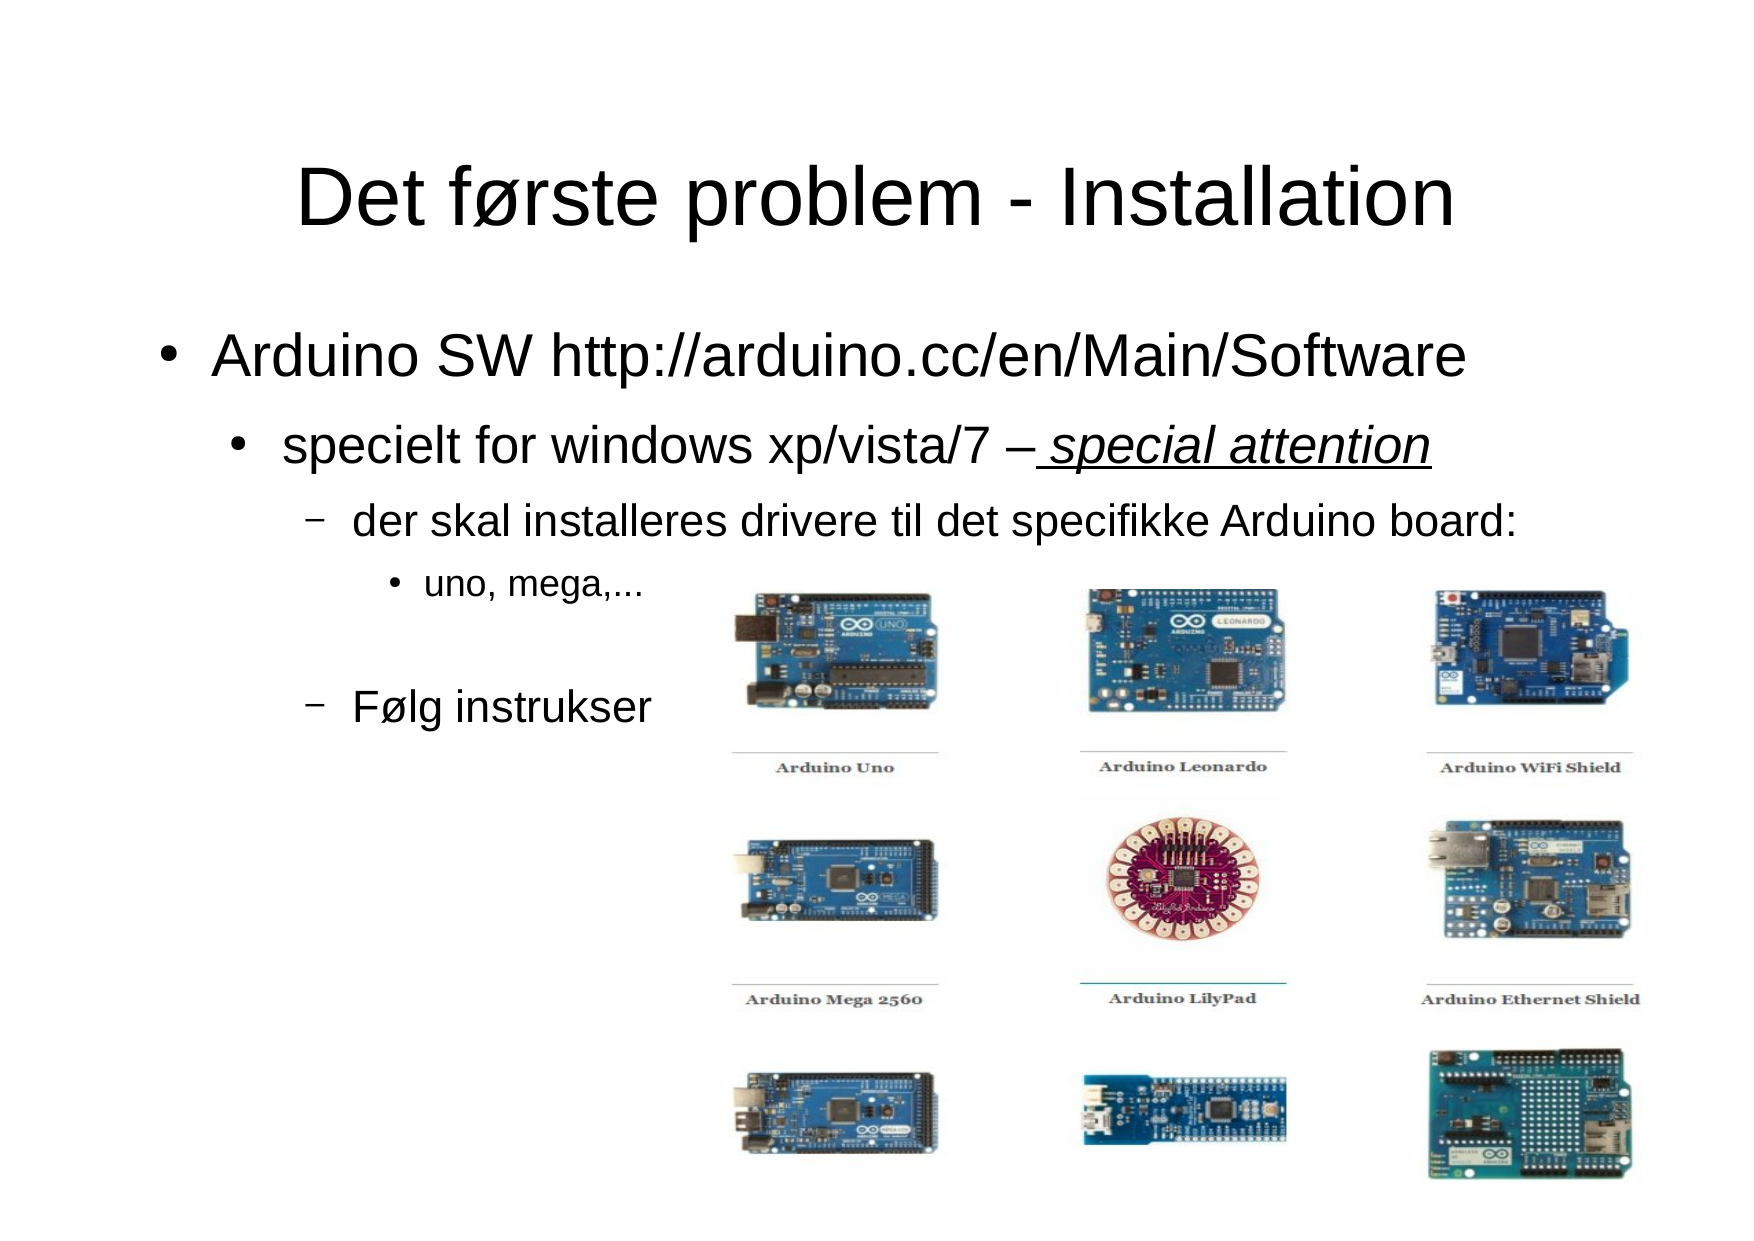

# Det første problem - Installation
Arduino SW http://arduino.cc/en/Main/Software
specielt for windows xp/vista/7 – special attention
der skal installeres drivere til det specifikke Arduino board:
uno, mega,...
Følg instrukser
6